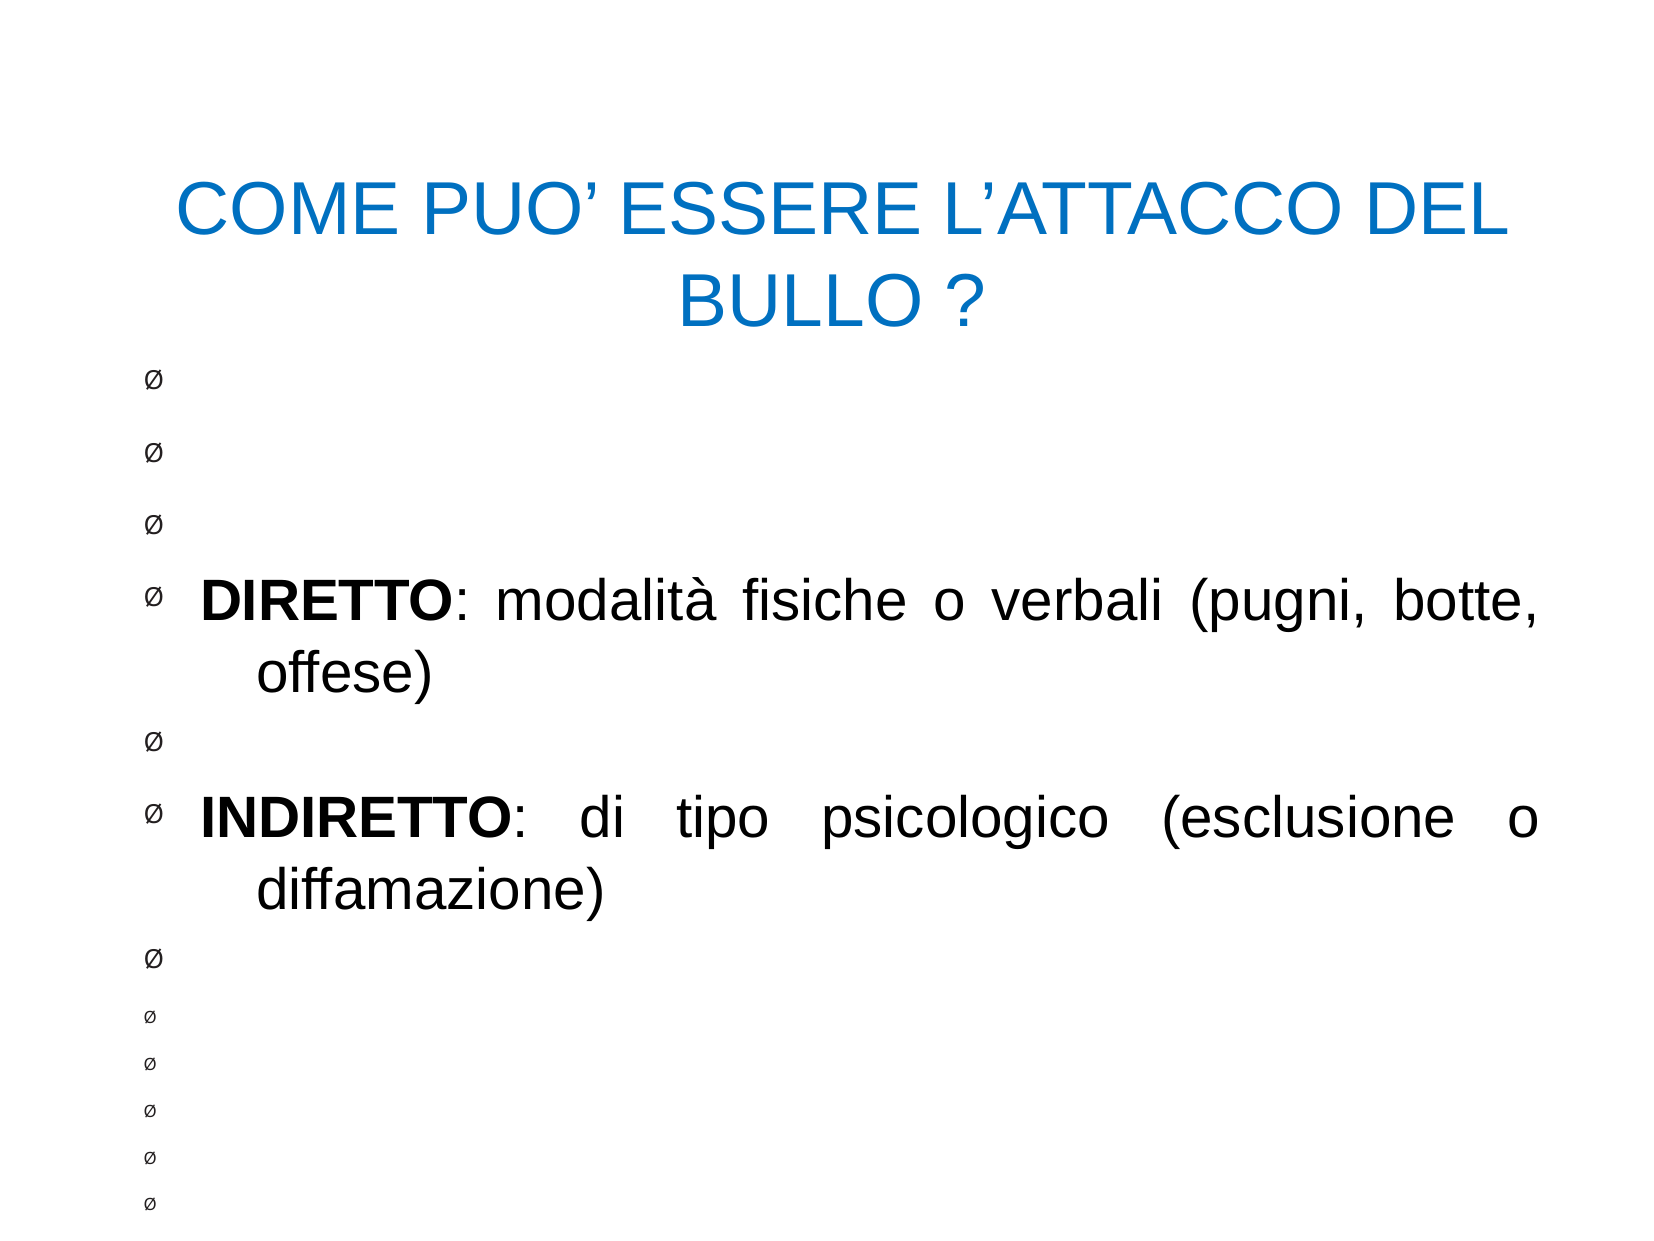

COME PUO’ ESSERE L’ATTACCO DEL BULLO ?
DIRETTO: modalità fisiche o verbali (pugni, botte, offese)
INDIRETTO: di tipo psicologico (esclusione o diffamazione)